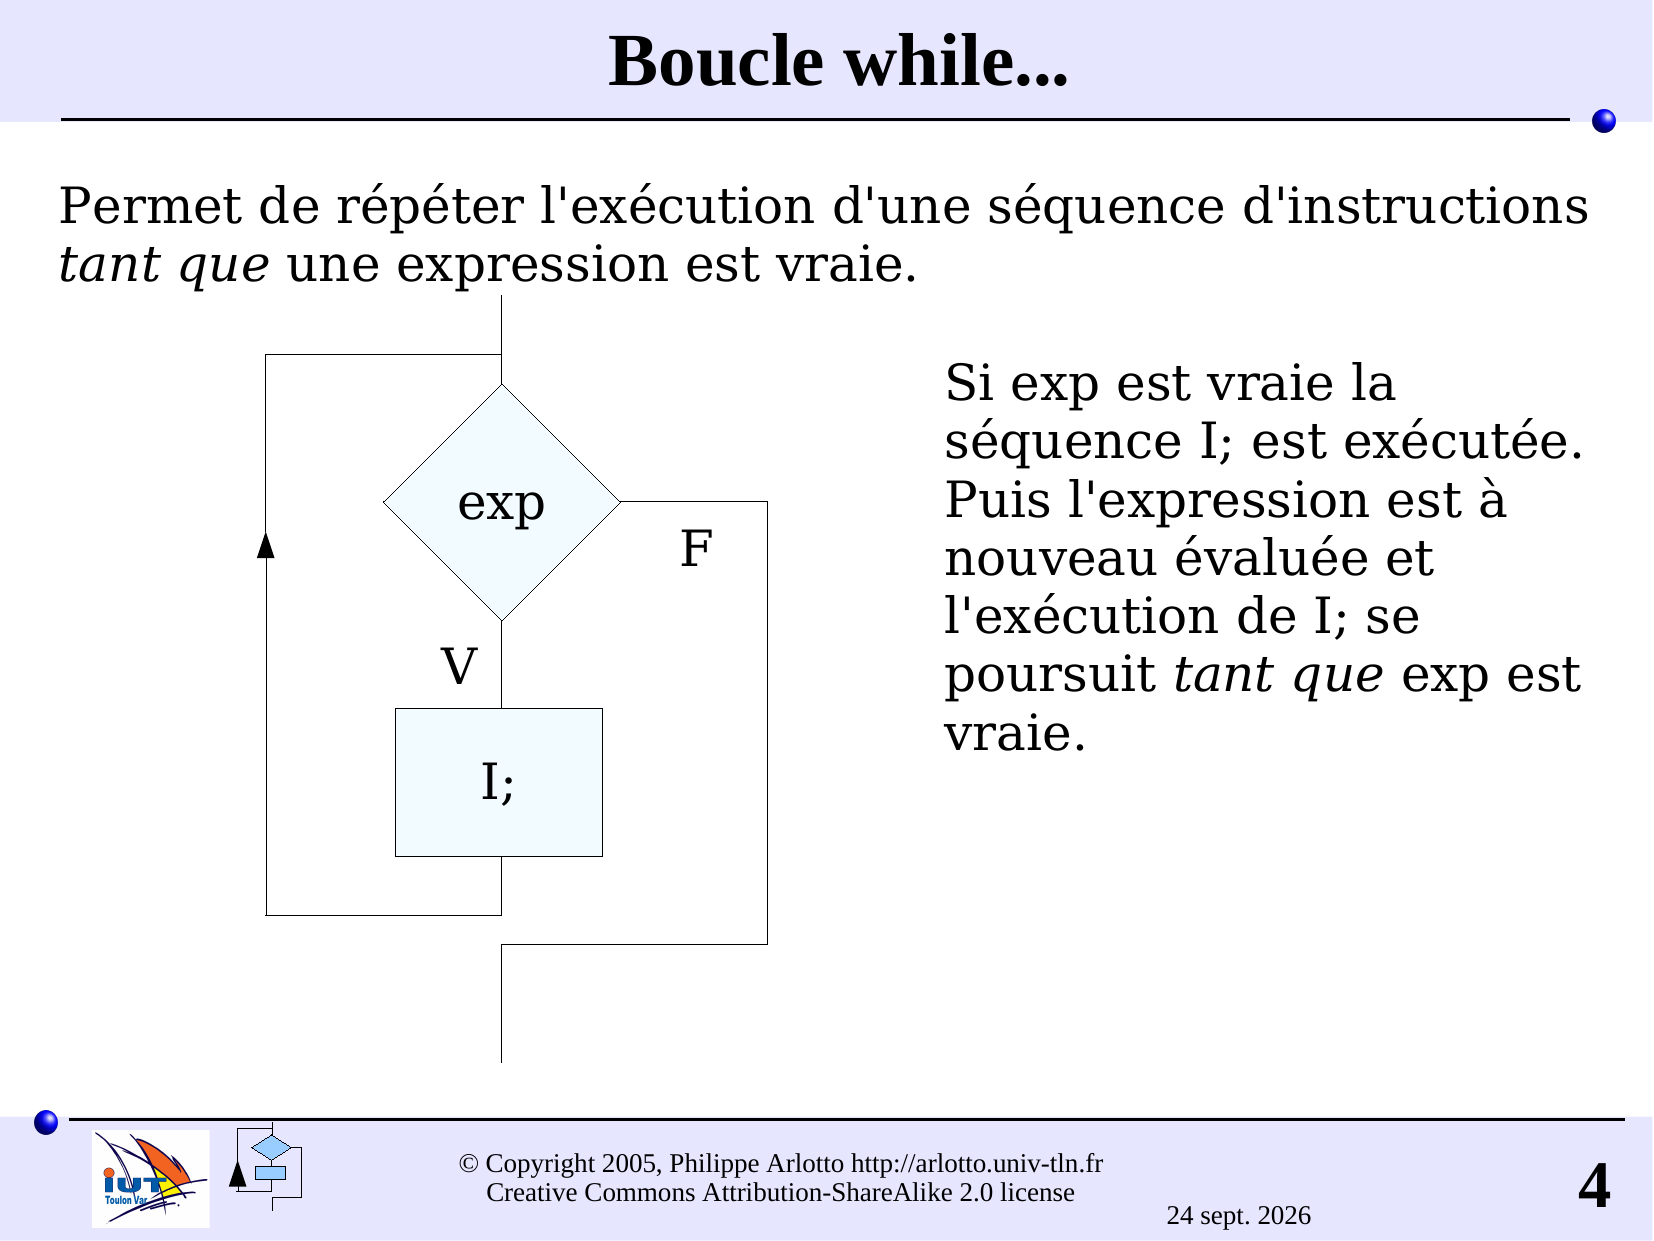

# Boucle while...
Permet de répéter l'exécution d'une séquence d'instructions
tant que une expression est vraie.
Si exp est vraie la séquence I; est exécutée. Puis l'expression est à nouveau évaluée et l'exécution de I; se poursuit tant que exp est vraie.
exp
F
V
I;